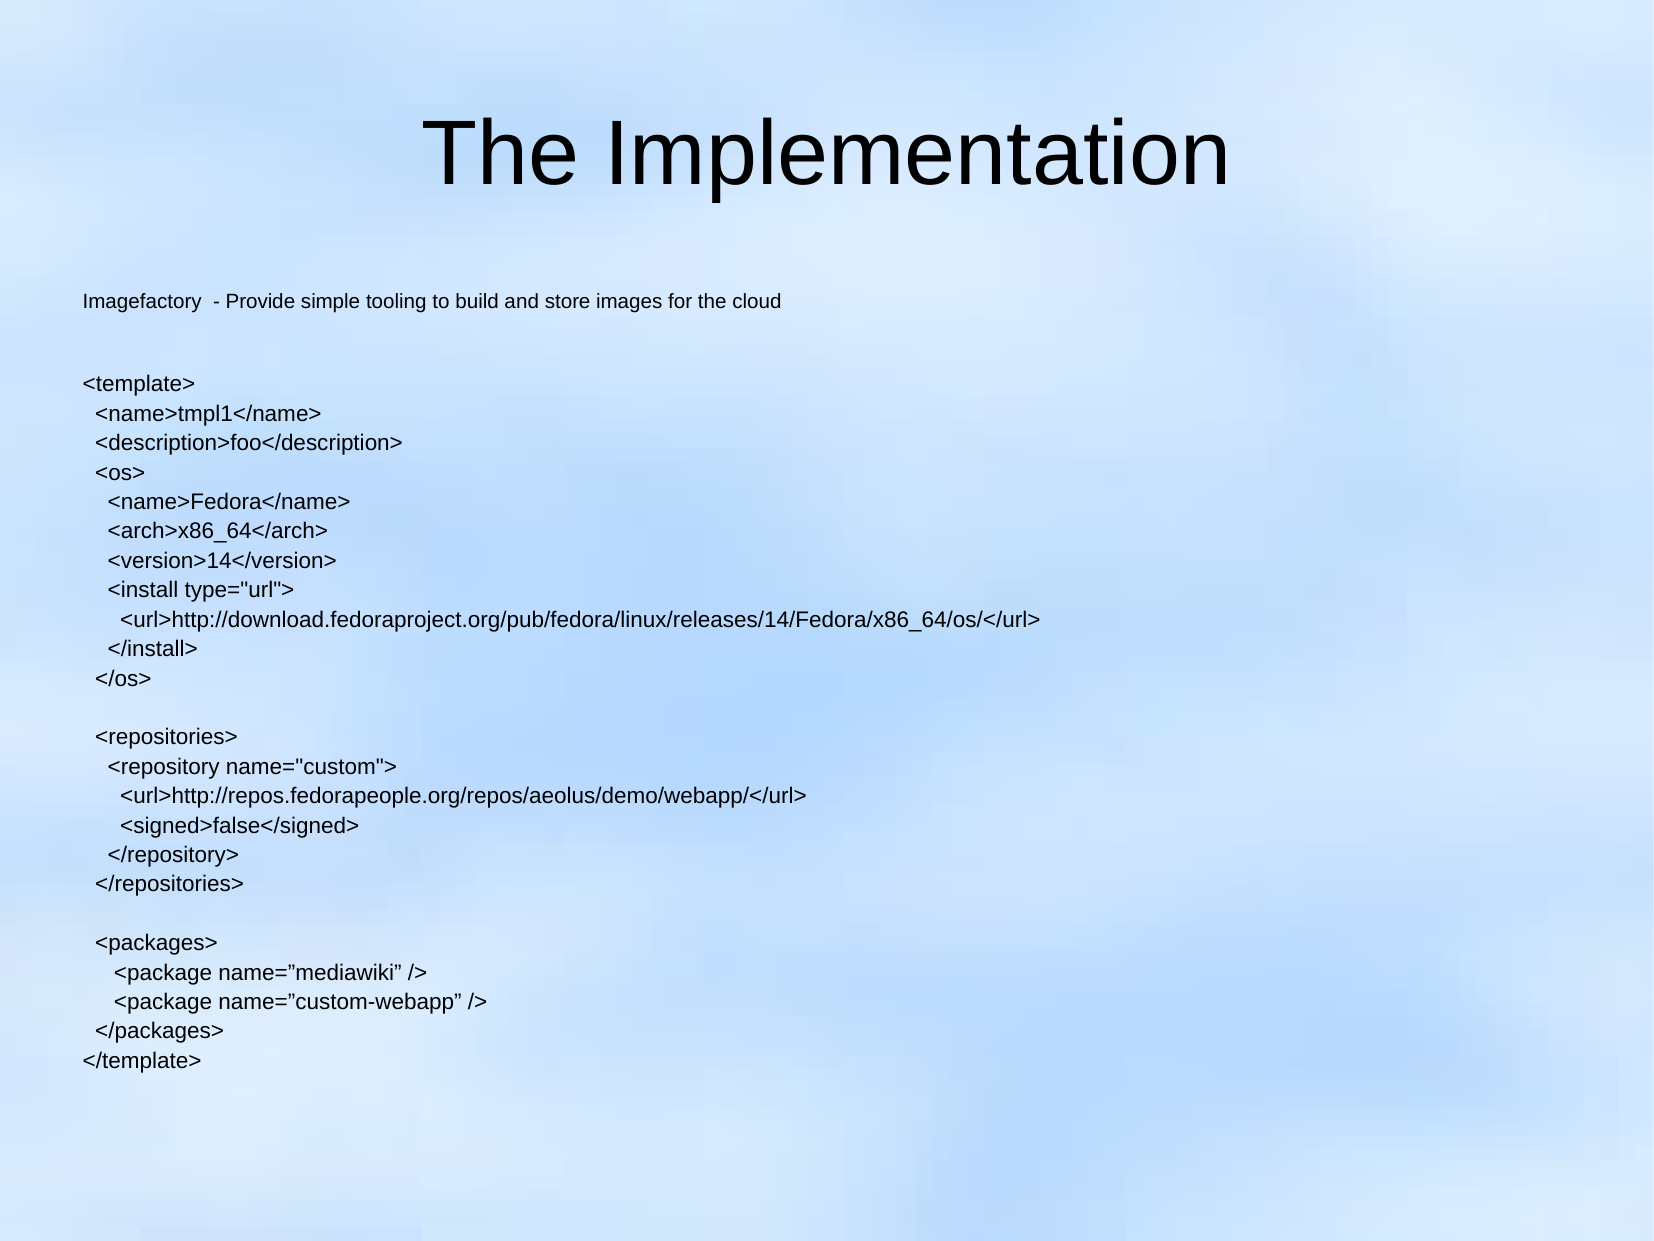

# The Implementation
Imagefactory - Provide simple tooling to build and store images for the cloud
<template>
 <name>tmpl1</name>
 <description>foo</description>
 <os>
 <name>Fedora</name>
 <arch>x86_64</arch>
 <version>14</version>
 <install type="url">
 <url>http://download.fedoraproject.org/pub/fedora/linux/releases/14/Fedora/x86_64/os/</url>
 </install>
 </os>
 <repositories>
 <repository name="custom">
 <url>http://repos.fedorapeople.org/repos/aeolus/demo/webapp/</url>
 <signed>false</signed>
 </repository>
 </repositories>
 <packages>
 <package name=”mediawiki” />
 <package name=”custom-webapp” />
 </packages>
</template>